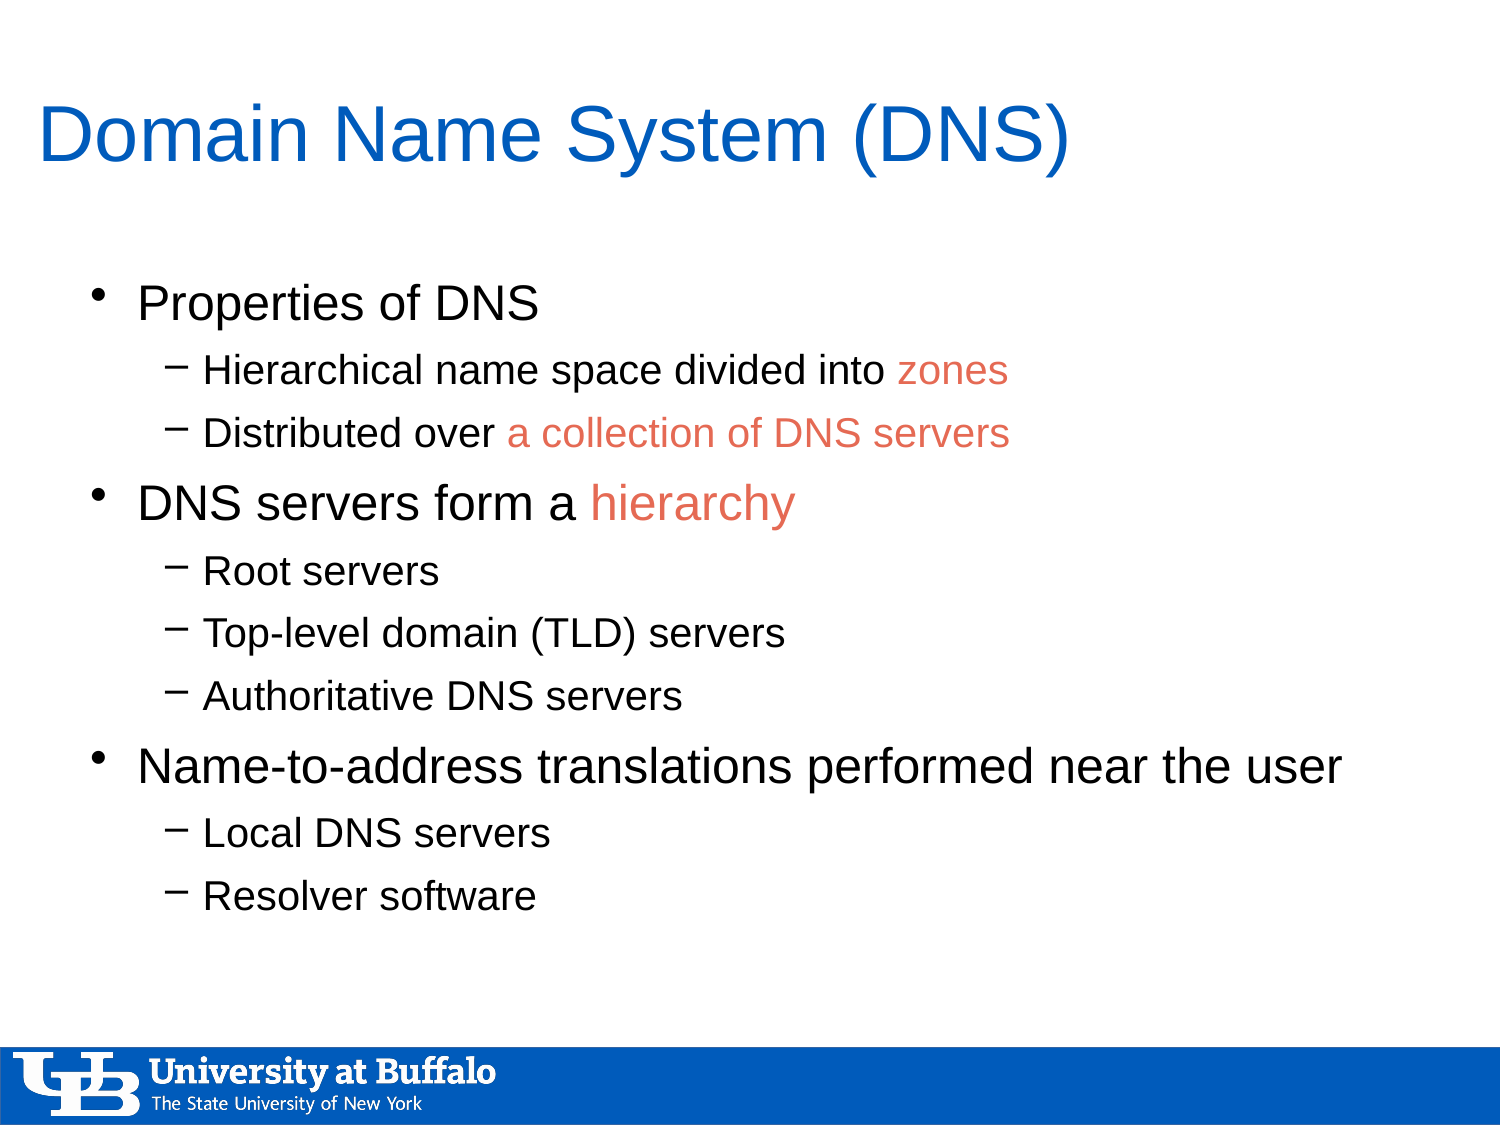

# Domain Name System (DNS)
Properties of DNS
Hierarchical name space divided into zones
Distributed over a collection of DNS servers
DNS servers form a hierarchy
Root servers
Top-level domain (TLD) servers
Authoritative DNS servers
Name-to-address translations performed near the user
Local DNS servers
Resolver software